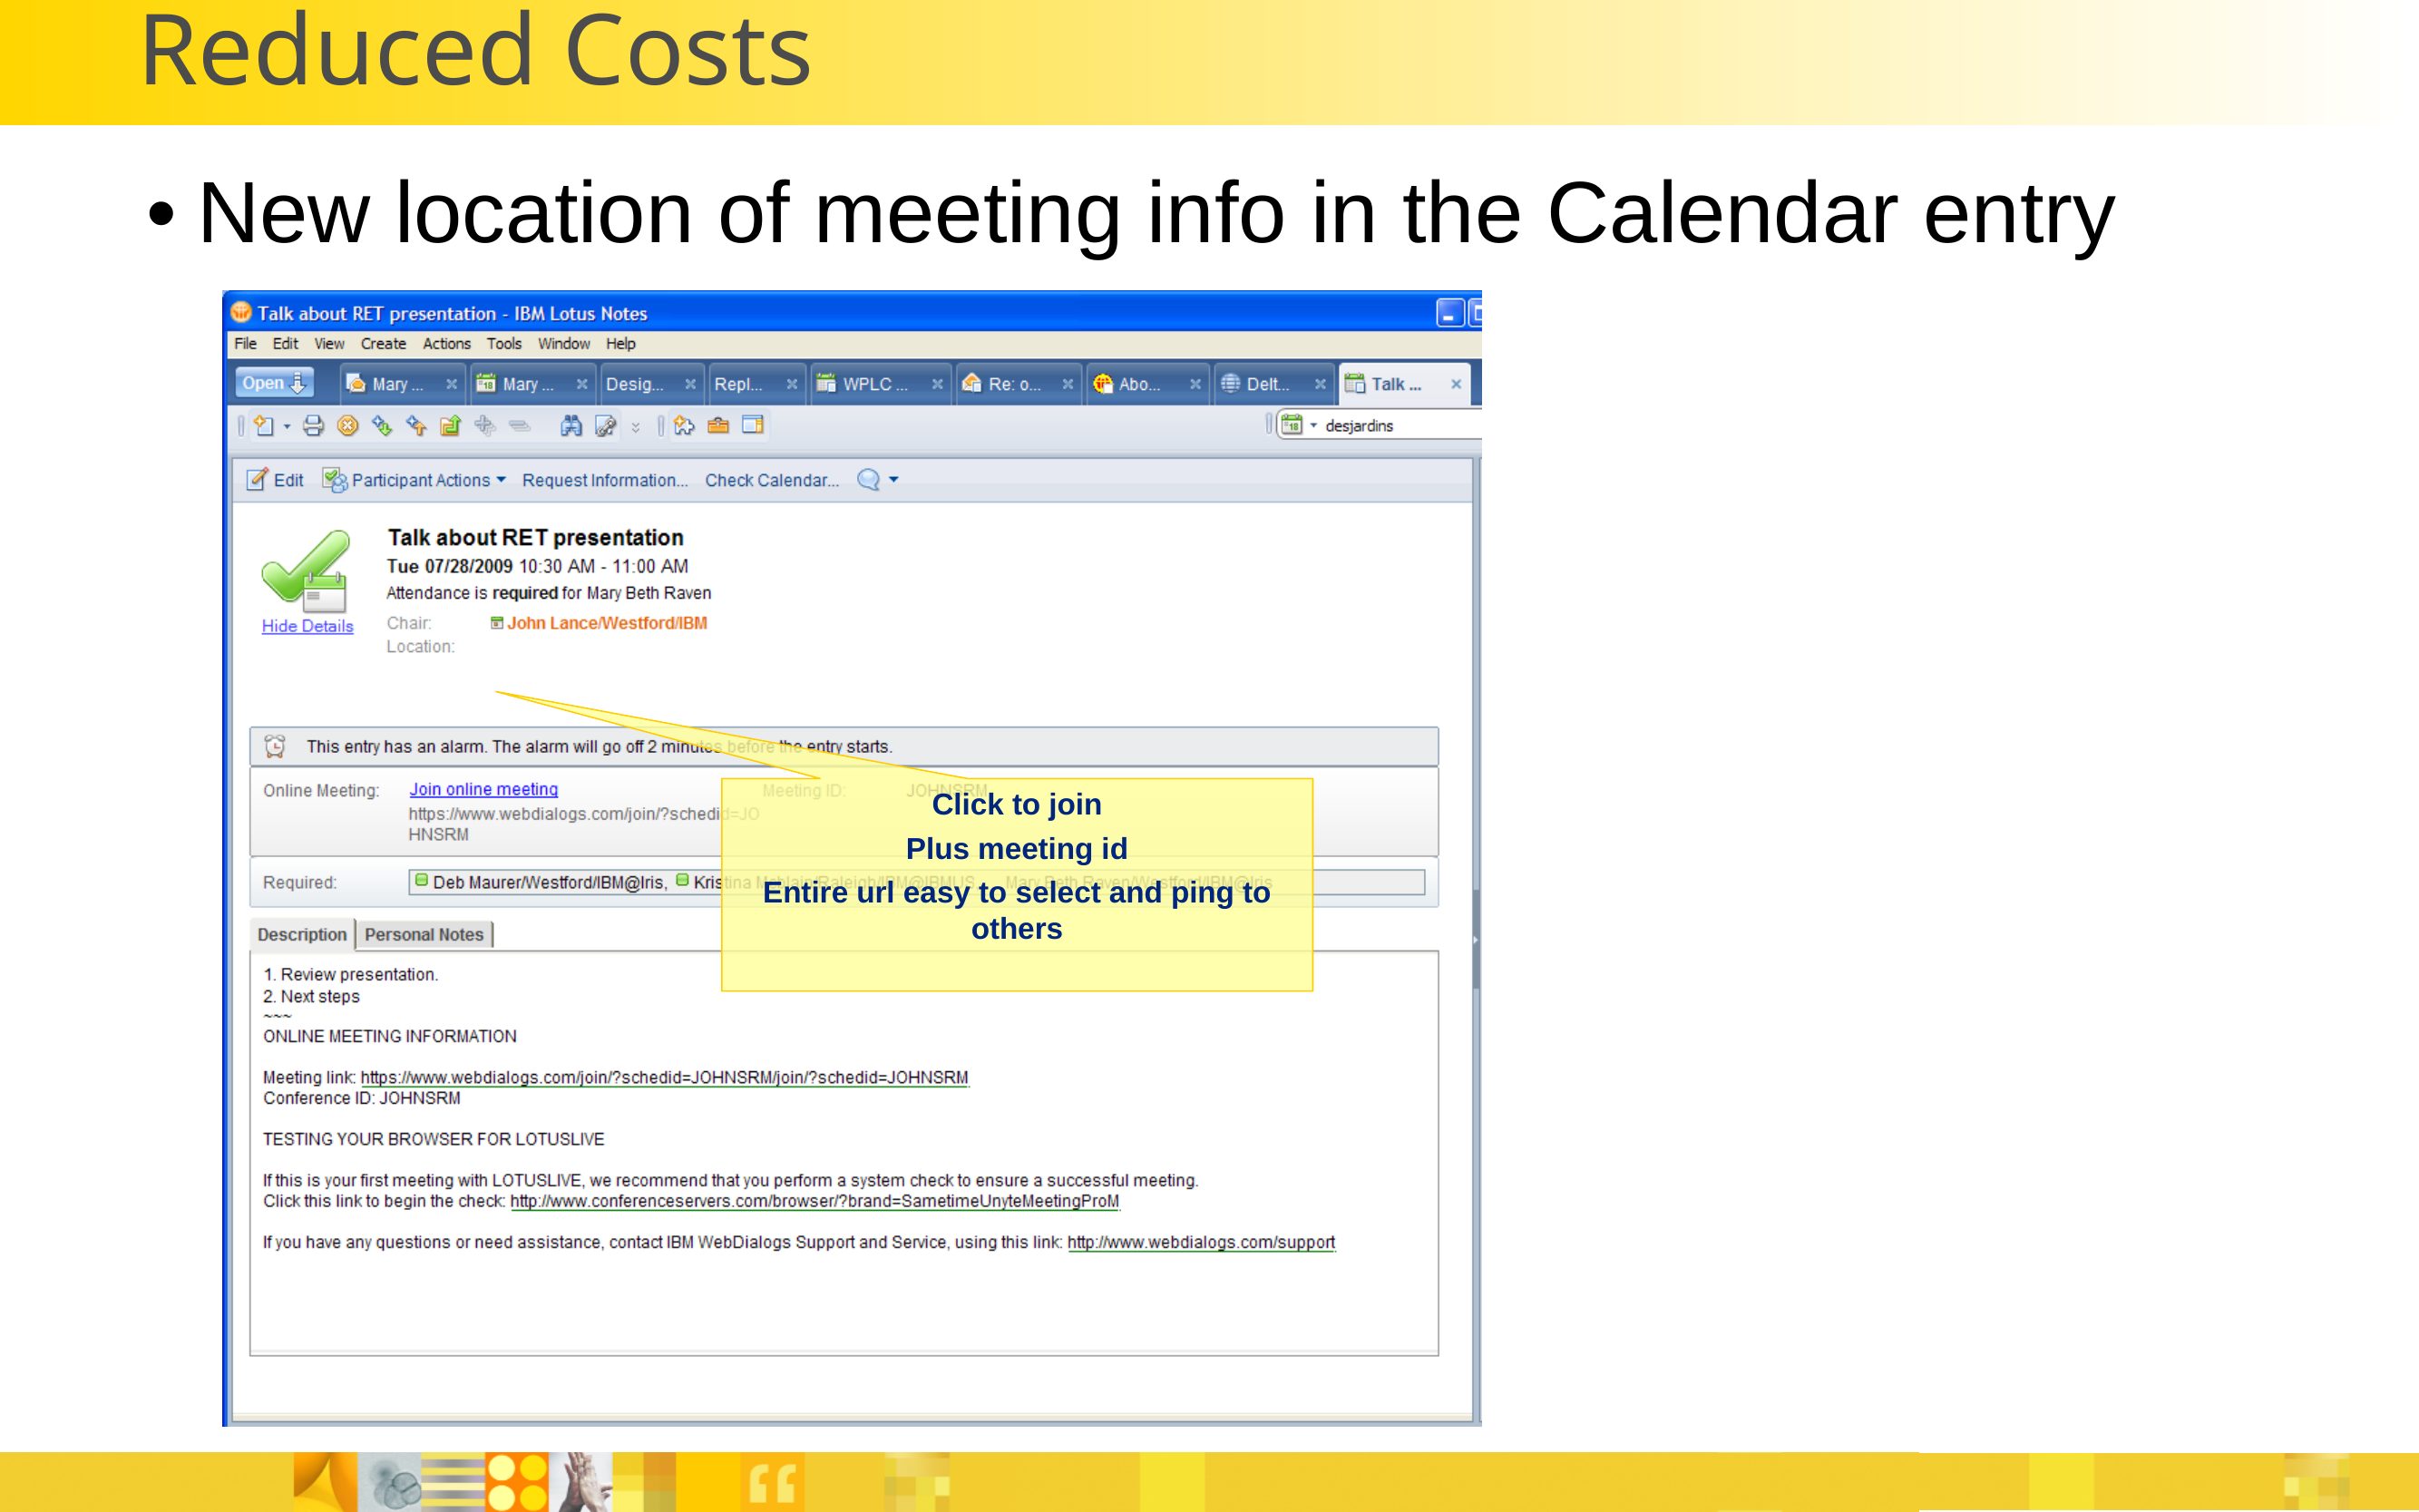

# Reduced Costs
New location of meeting info in the Calendar entry
Click to join
Plus meeting id
Entire url easy to select and ping to others